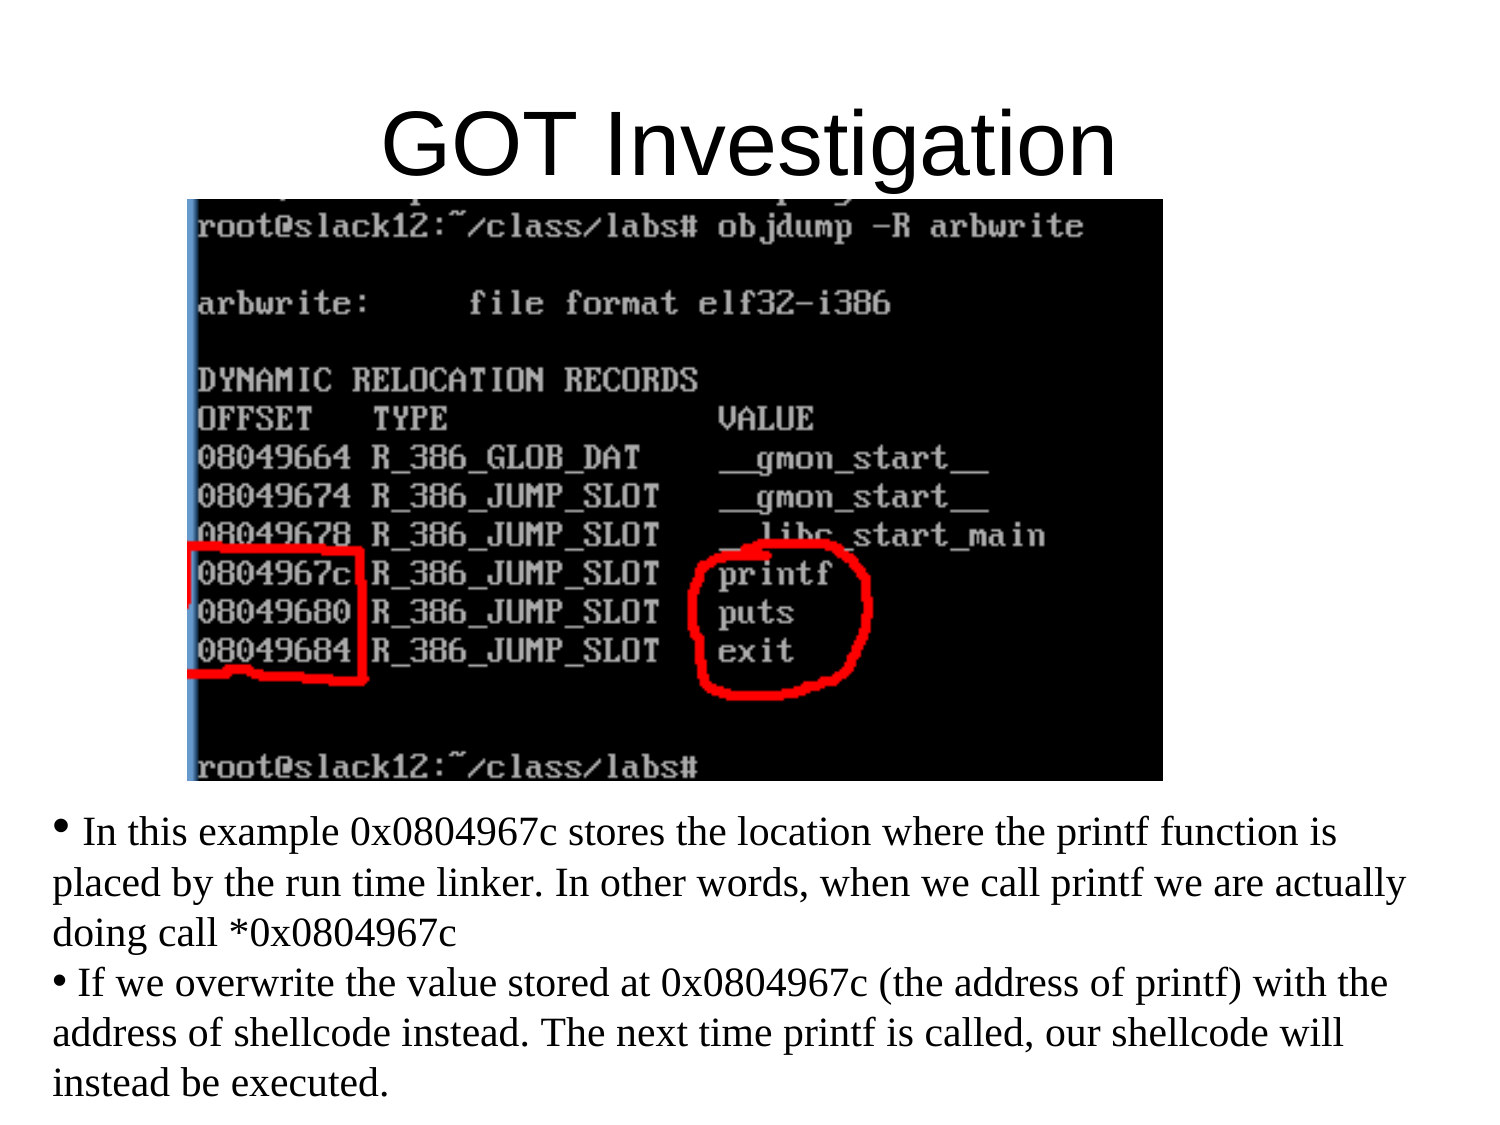

# GOT Investigation
 In this example 0x0804967c stores the location where the printf function is placed by the run time linker. In other words, when we call printf we are actually doing call *0x0804967c
 If we overwrite the value stored at 0x0804967c (the address of printf) with the address of shellcode instead. The next time printf is called, our shellcode will instead be executed.